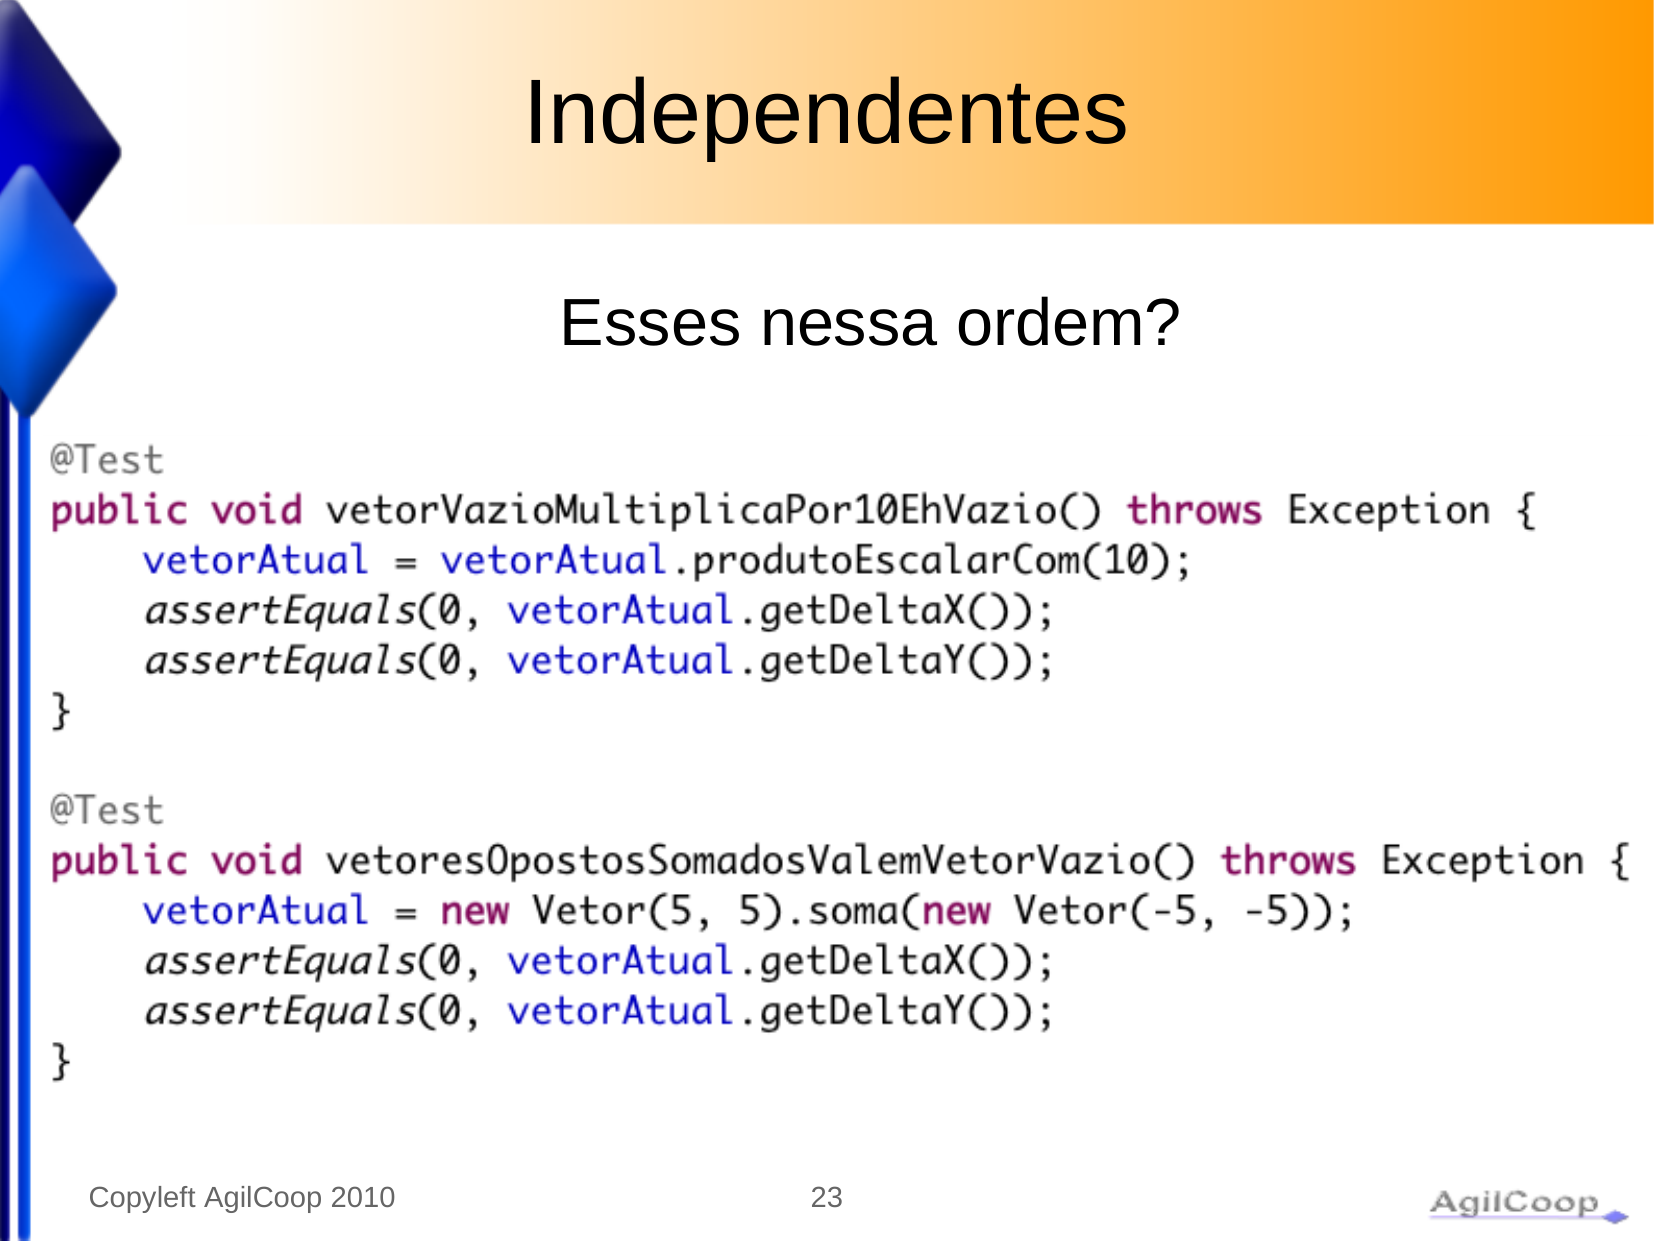

# Independentes
Esses nessa ordem?
23
Copyleft AgilCoop 2010